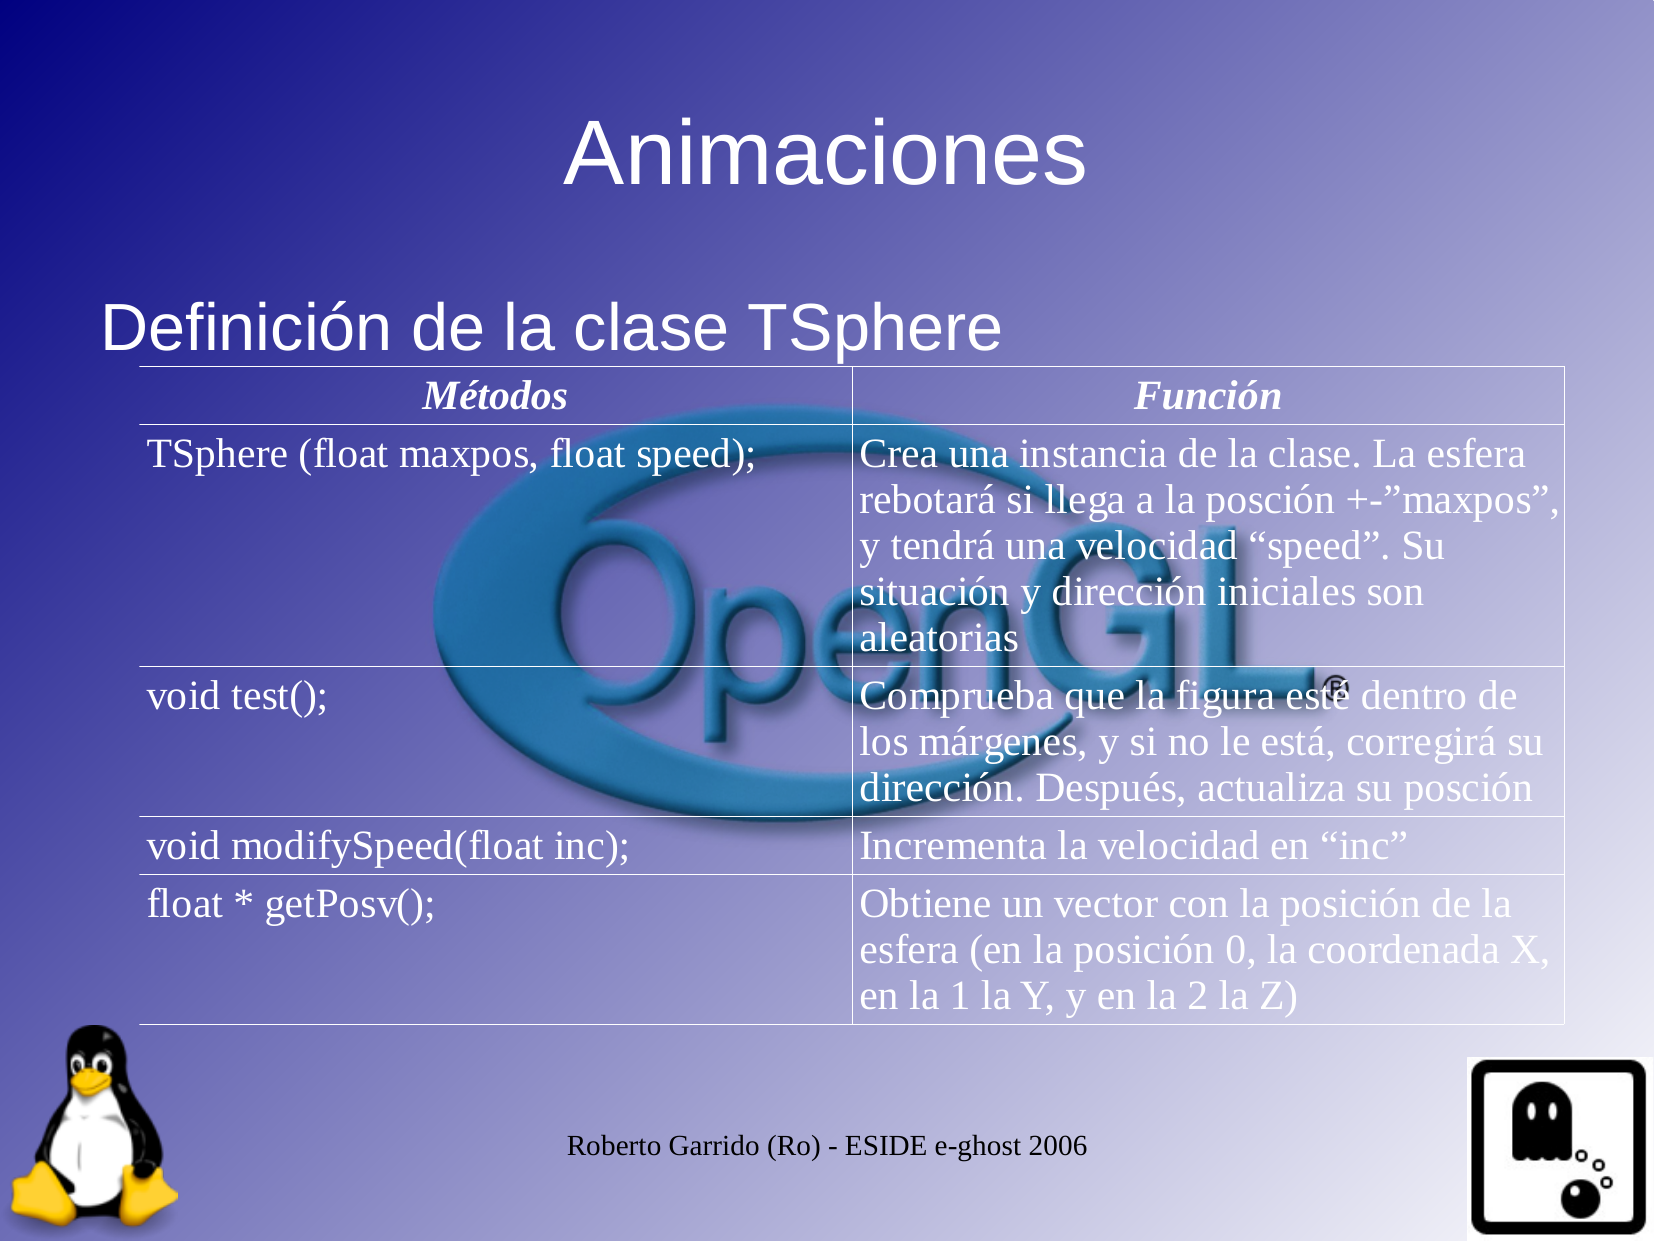

# Animaciones
Definición de la clase TSphere
Roberto Garrido (Ro) - ESIDE e-ghost 2006